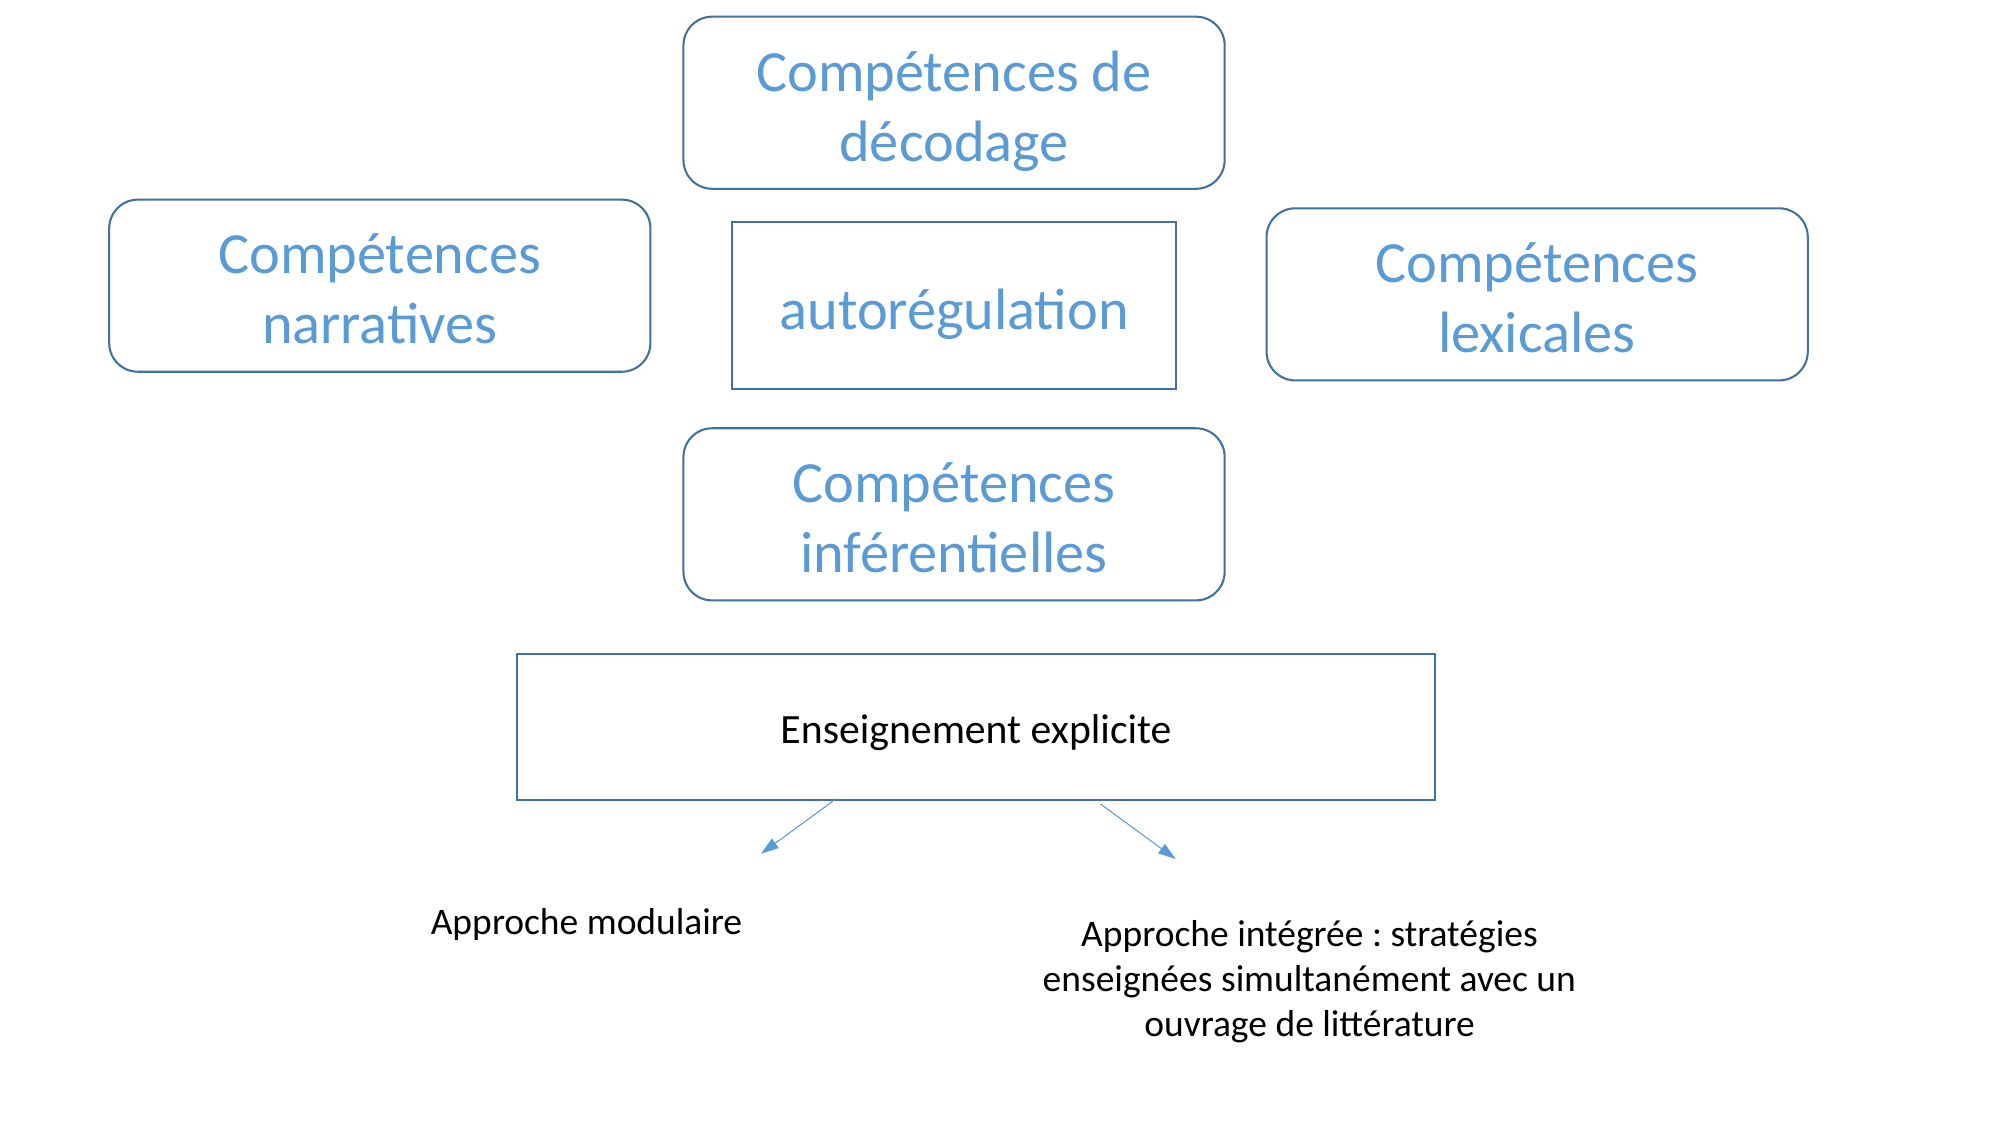

Compétences de décodage
Compétences narratives
Compétences lexicales
autorégulation
Compétences inférentielles
Enseignement explicite
Approche modulaire
Approche intégrée : stratégies enseignées simultanément avec un ouvrage de littérature